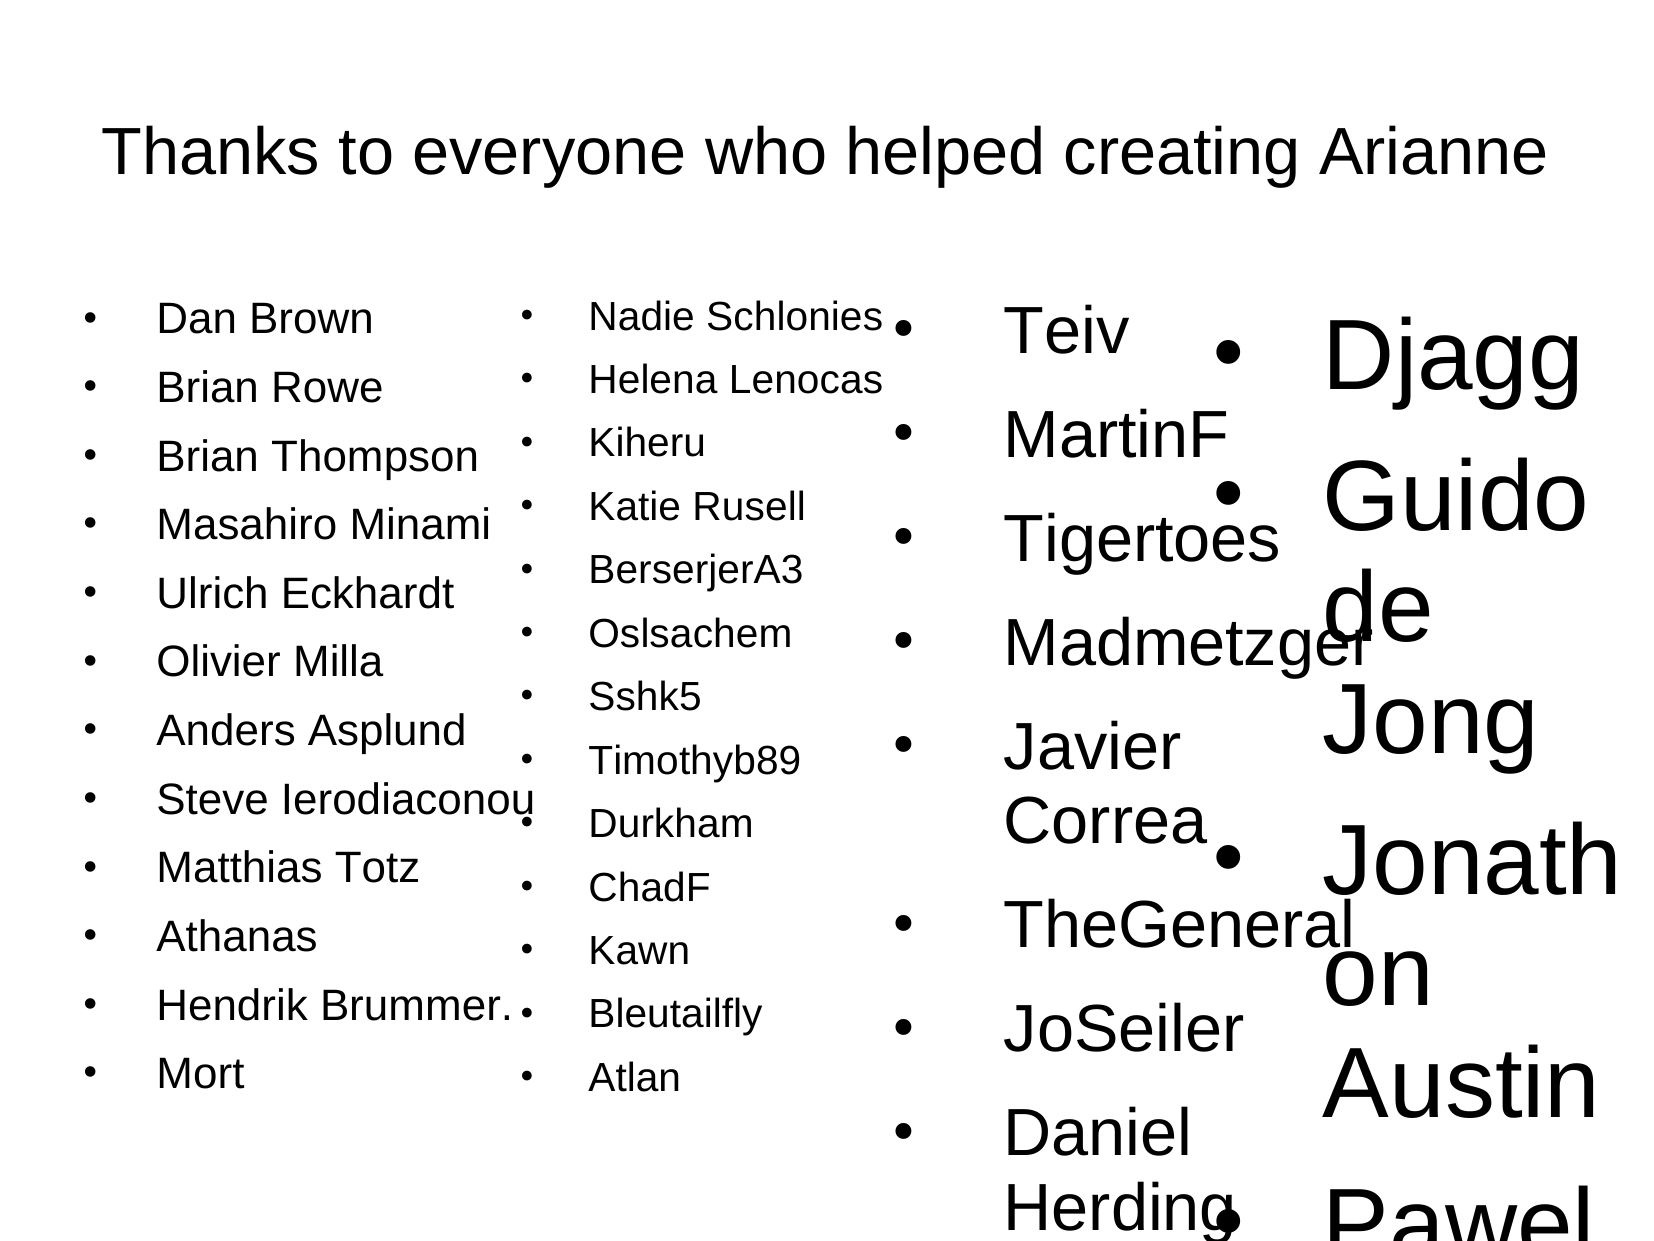

# Thanks to everyone who helped creating Arianne
Nadie Schlonies
Helena Lenocas
Kiheru
Katie Rusell
BerserjerA3
Oslsachem
Sshk5
Timothyb89
Durkham
ChadF
Kawn
Bleutailfly
Atlan
Teiv
MartinF
Tigertoes
Madmetzger
Javier Correa
TheGeneral
JoSeiler
Daniel Herding
Kim Purnell
Skyflash
Aaron Kelley
Benjamin Lerman
Marek Onuszko
Dan Brown
Brian Rowe
Brian Thompson
Masahiro Minami
Ulrich Eckhardt
Olivier Milla
Anders Asplund
Steve Ierodiaconou
Matthias Totz
Athanas
Hendrik Brummer.
Mort
Djagg
Guido de Jong
Jonathon Austin
Pawel Gronkiewicz
Przemyslaw Lipinski
Ralf Pietersz
Eugen Treise
And more that are not written